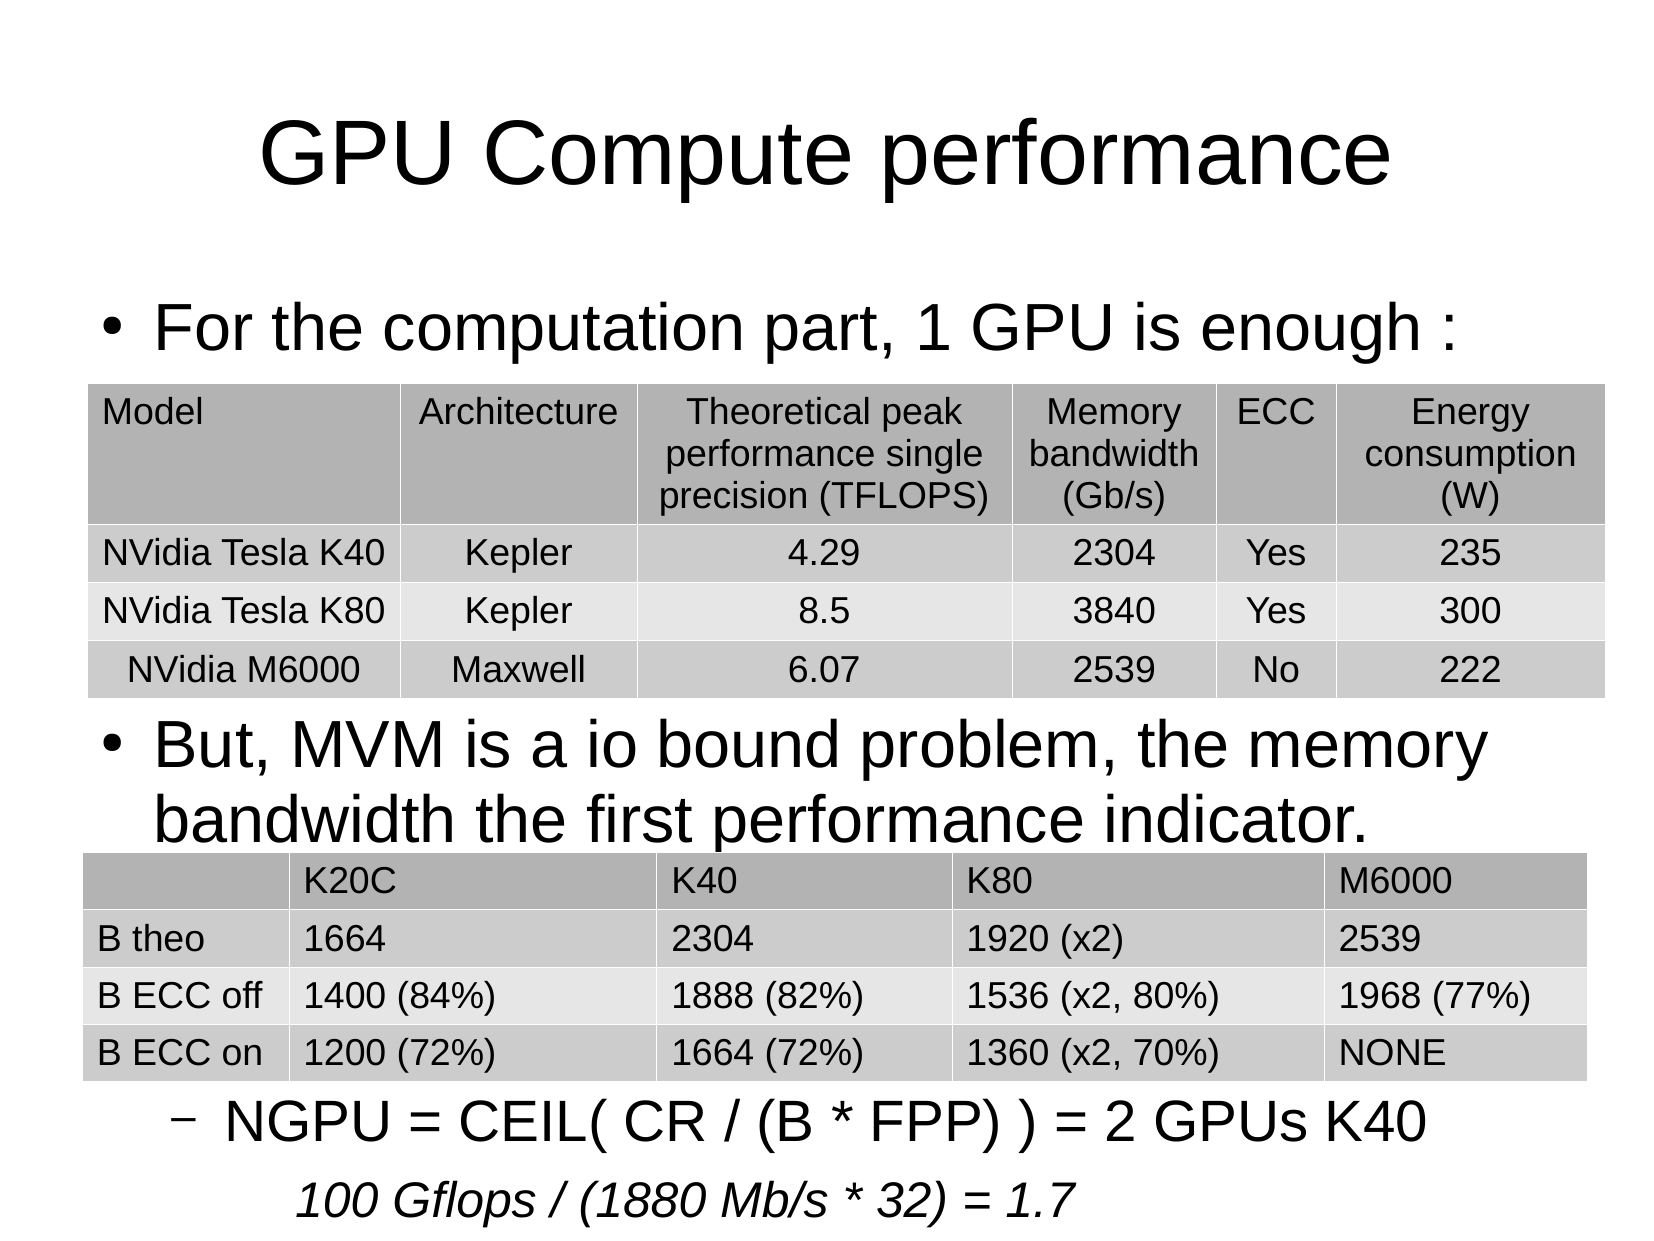

# GPU Compute performance
For the computation part, 1 GPU is enough :
But, MVM is a io bound problem, the memory bandwidth the first performance indicator.
NGPU = CEIL( CR / (B * FPP) ) = 2 GPUs K40
100 Gflops / (1880 Mb/s * 32) = 1.7
| Model | Architecture | Theoretical peak performance single precision (TFLOPS) | Memory bandwidth (Gb/s) | ECC | Energy consumption (W) |
| --- | --- | --- | --- | --- | --- |
| NVidia Tesla K40 | Kepler | 4.29 | 2304 | Yes | 235 |
| NVidia Tesla K80 | Kepler | 8.5 | 3840 | Yes | 300 |
| NVidia M6000 | Maxwell | 6.07 | 2539 | No | 222 |
| | K20C | K40 | K80 | M6000 |
| --- | --- | --- | --- | --- |
| B theo | 1664 | 2304 | 1920 (x2) | 2539 |
| B ECC off | 1400 (84%) | 1888 (82%) | 1536 (x2, 80%) | 1968 (77%) |
| B ECC on | 1200 (72%) | 1664 (72%) | 1360 (x2, 70%) | NONE |